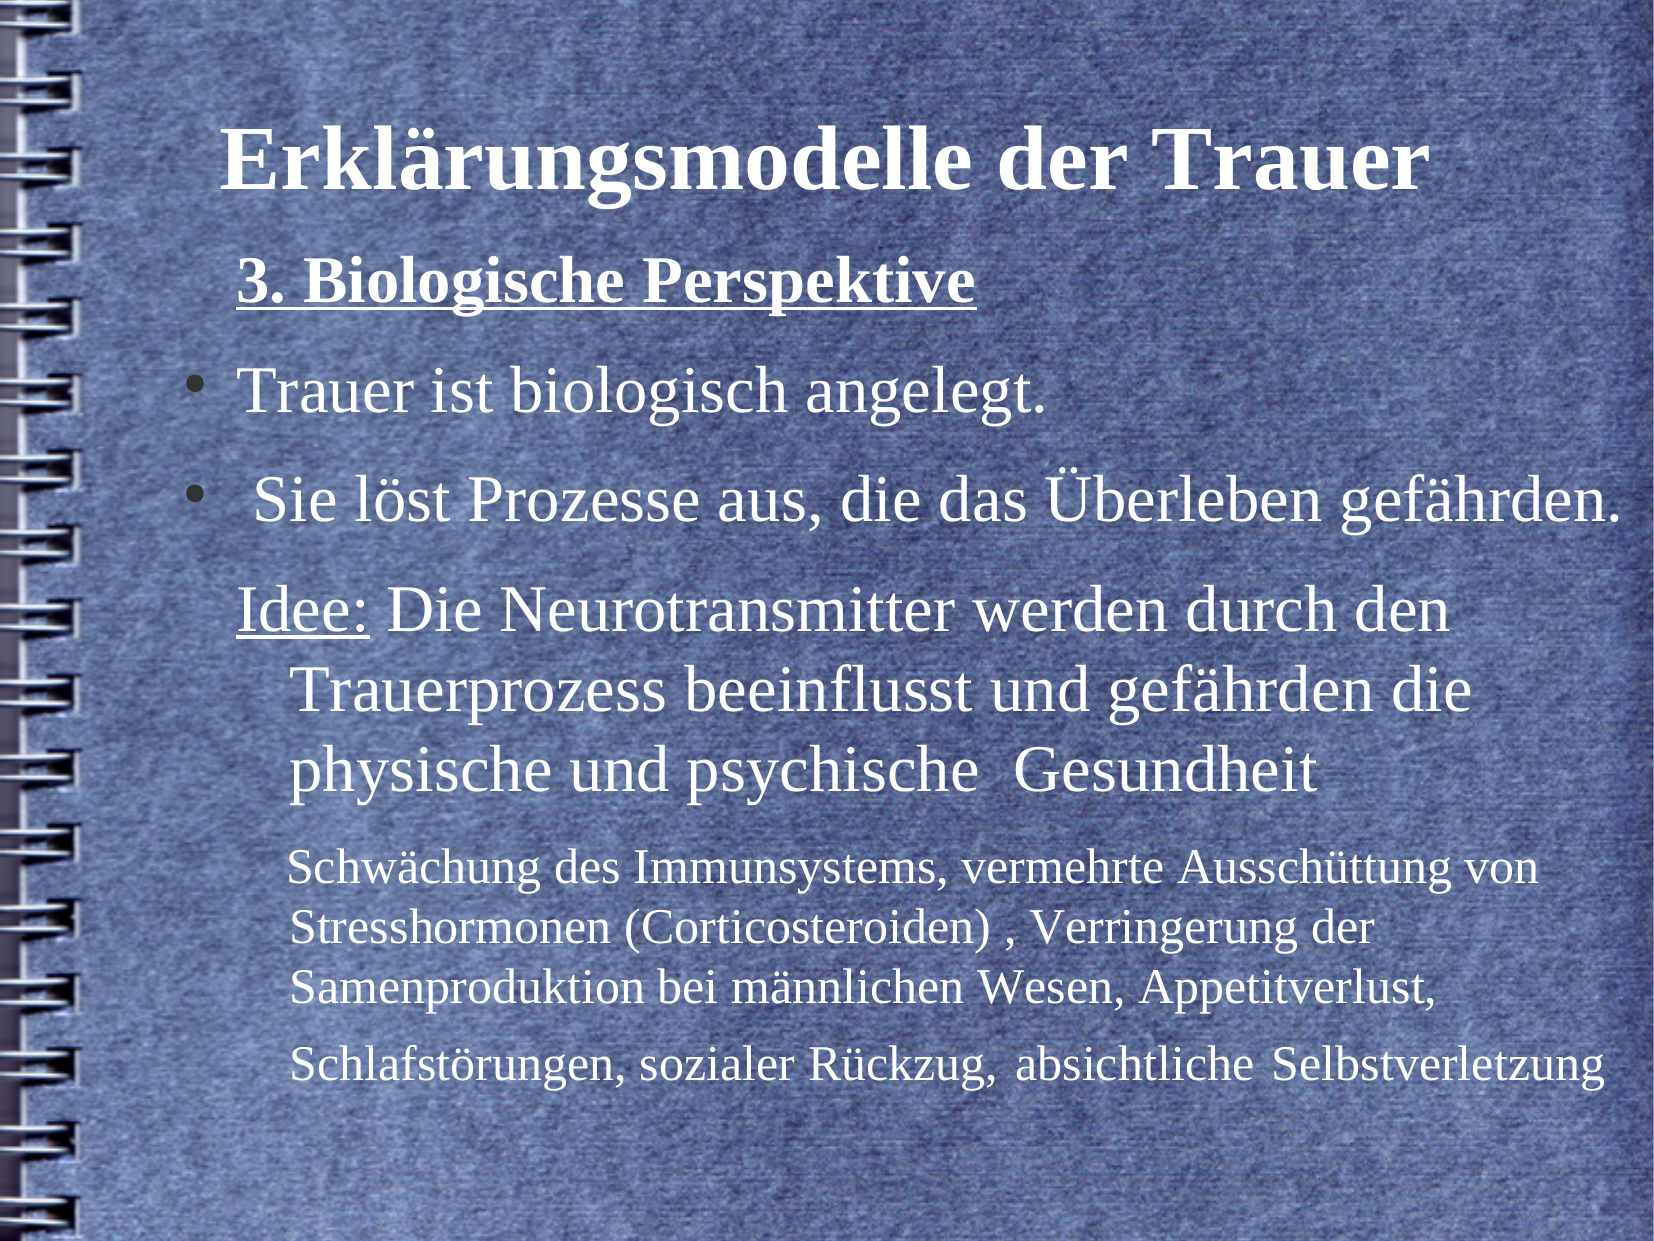

# Erklärungsmodelle der Trauer
3. Biologische Perspektive
Trauer ist biologisch angelegt.
 Sie löst Prozesse aus, die das Überleben gefährden.
Idee: Die Neurotransmitter werden durch den Trauerprozess beeinflusst und gefährden die physische und psychische Gesundheit
 Schwächung des Immunsystems, vermehrte Ausschüttung von Stresshormonen (Corticosteroiden) , Verringerung der Samenproduktion bei männlichen Wesen, Appetitverlust, Schlafstörungen, sozialer Rückzug, absichtliche Selbstverletzung